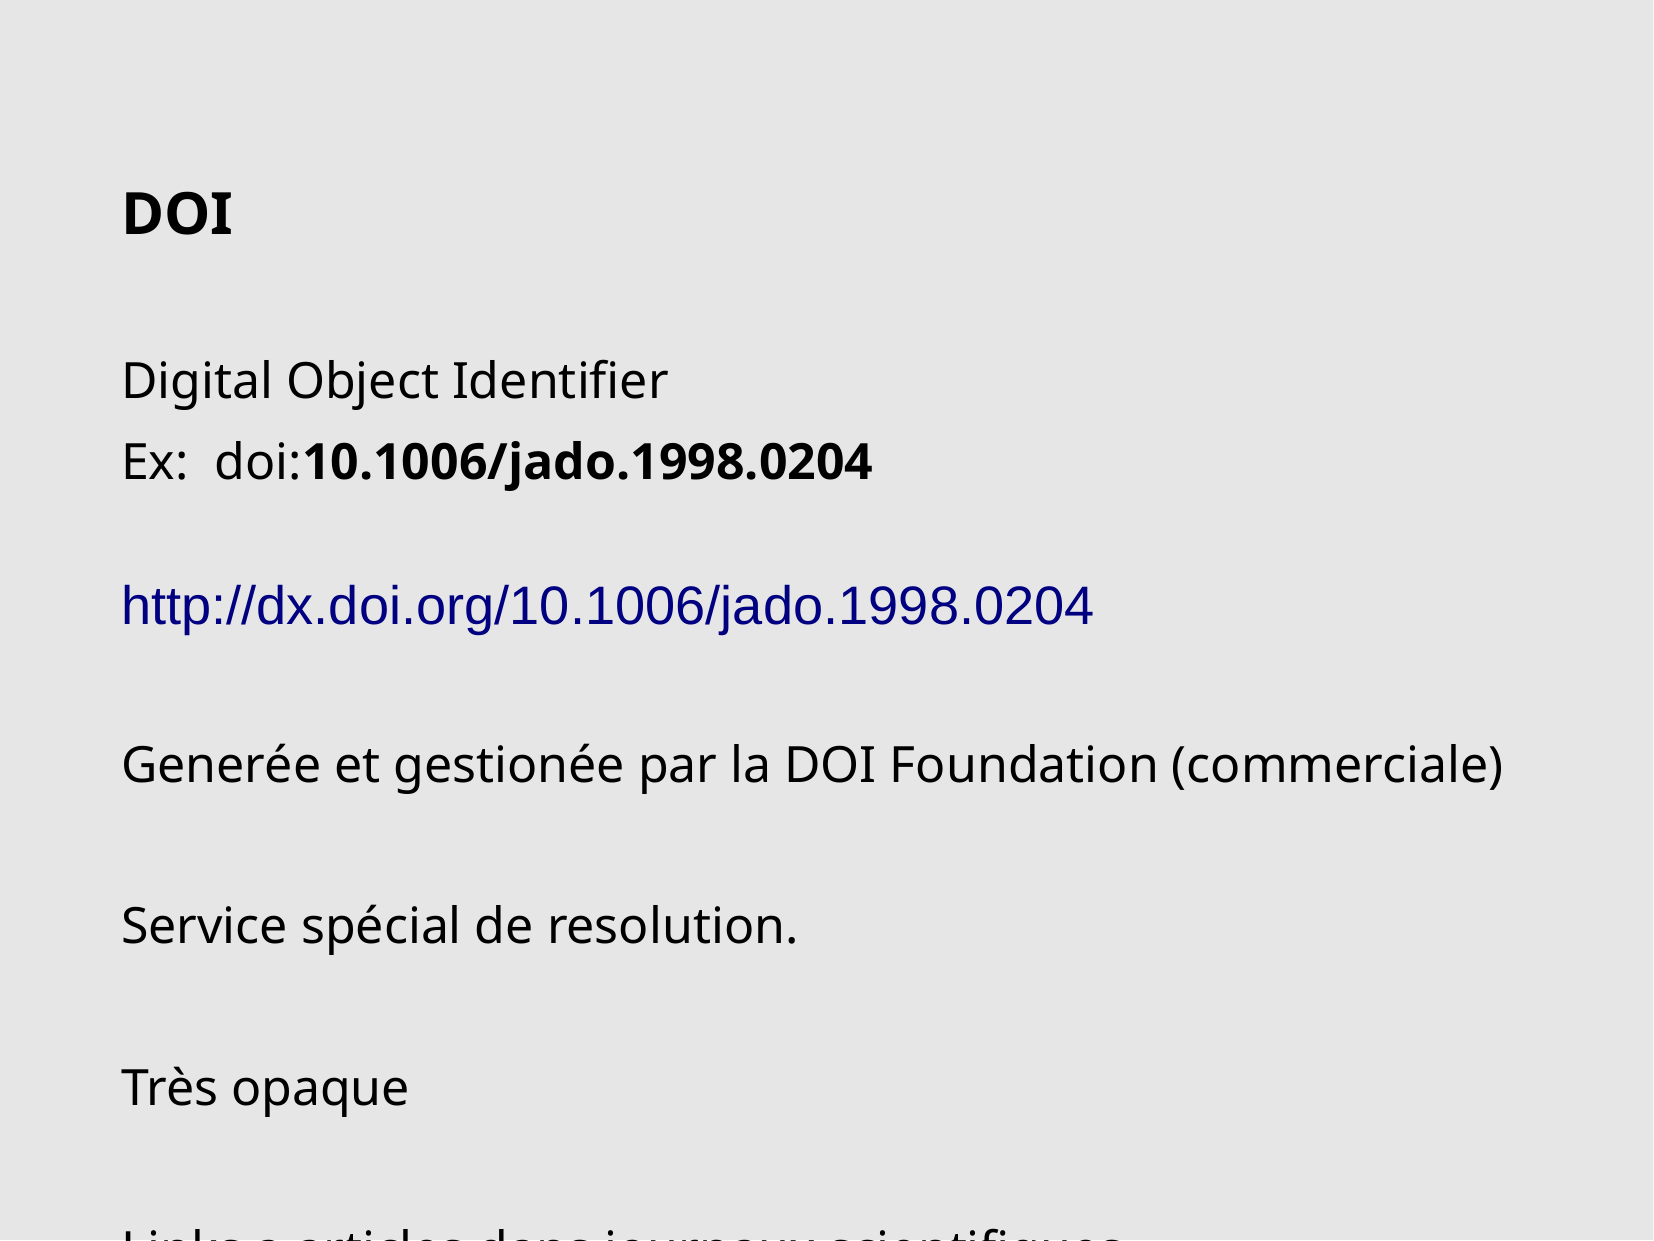

DOI
Digital Object Identifier
Ex: doi:10.1006/jado.1998.0204
http://dx.doi.org/10.1006/jado.1998.0204
Generée et gestionée par la DOI Foundation (commerciale)
Service spécial de resolution.
Très opaque
Links a articles dans journaux scientifiques